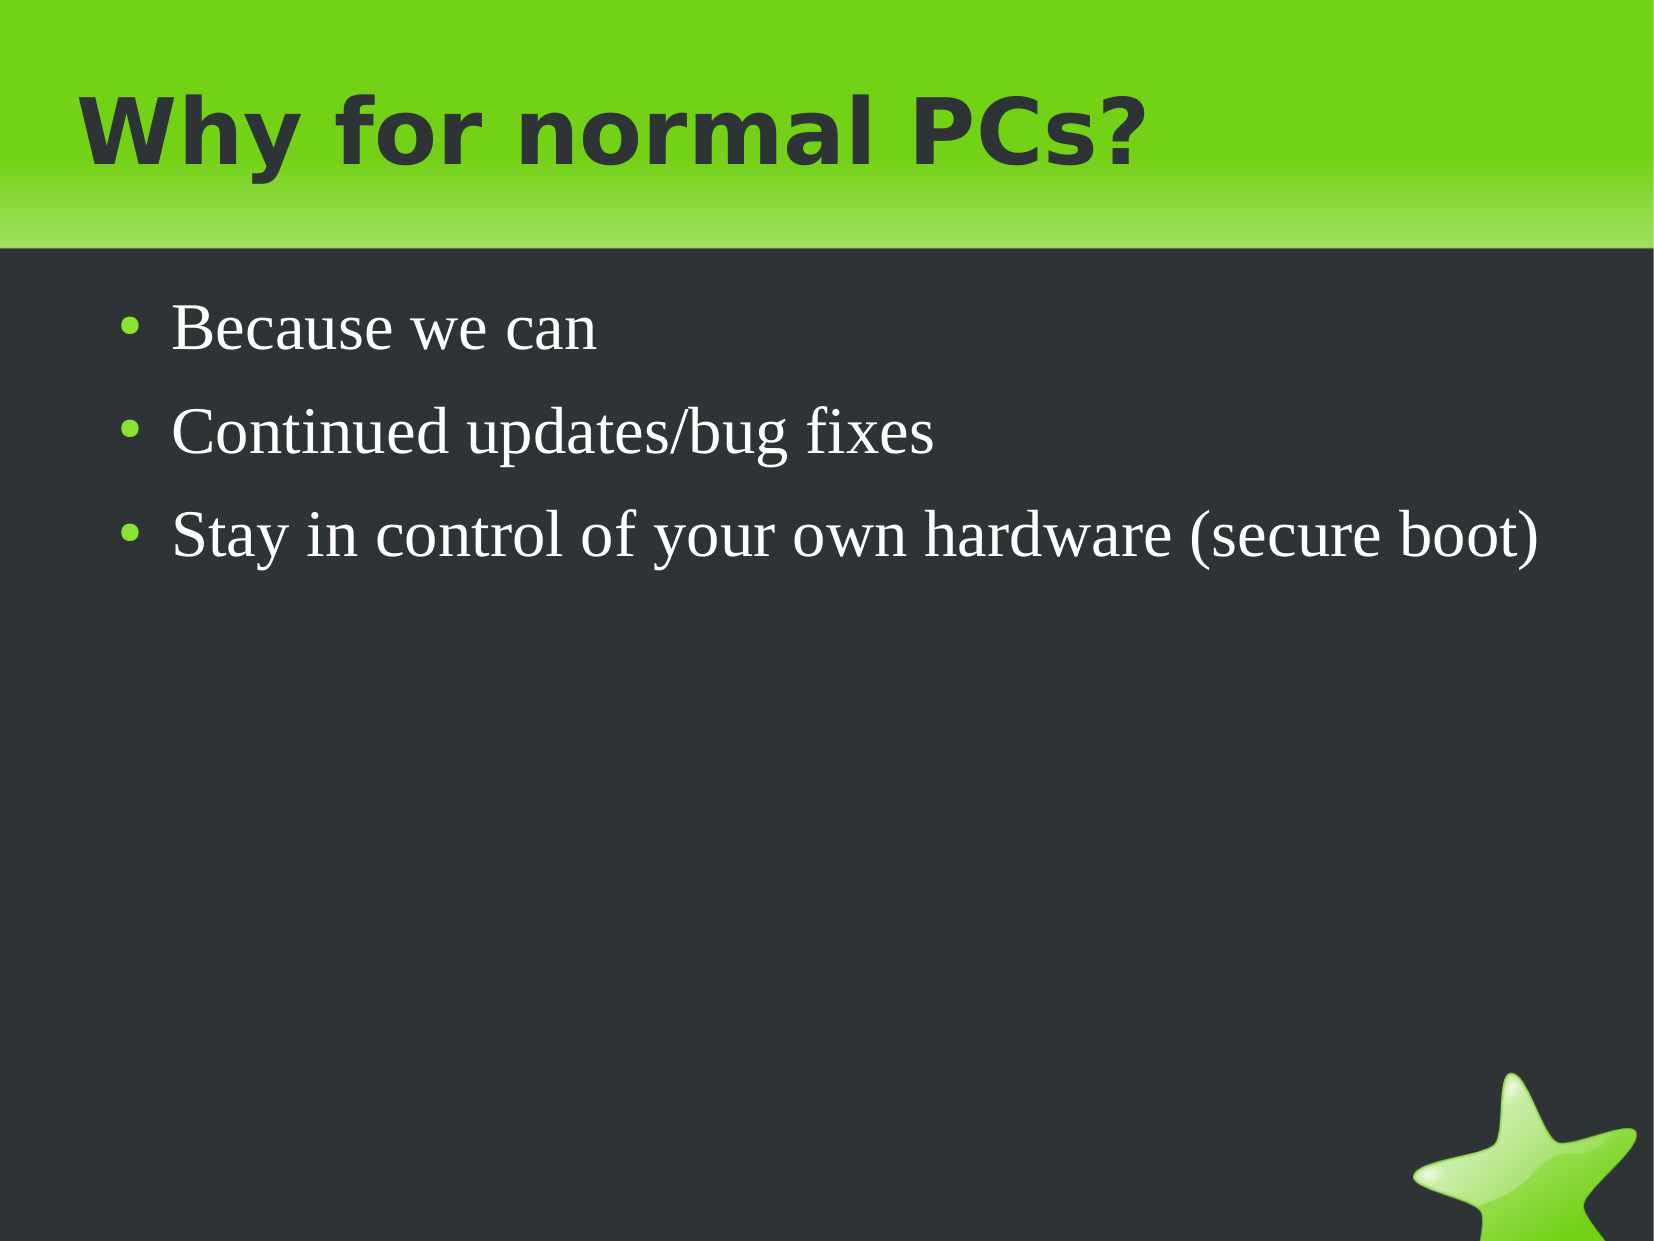

# Why for normal PCs?
Because we can
Continued updates/bug fixes
Stay in control of your own hardware (secure boot)